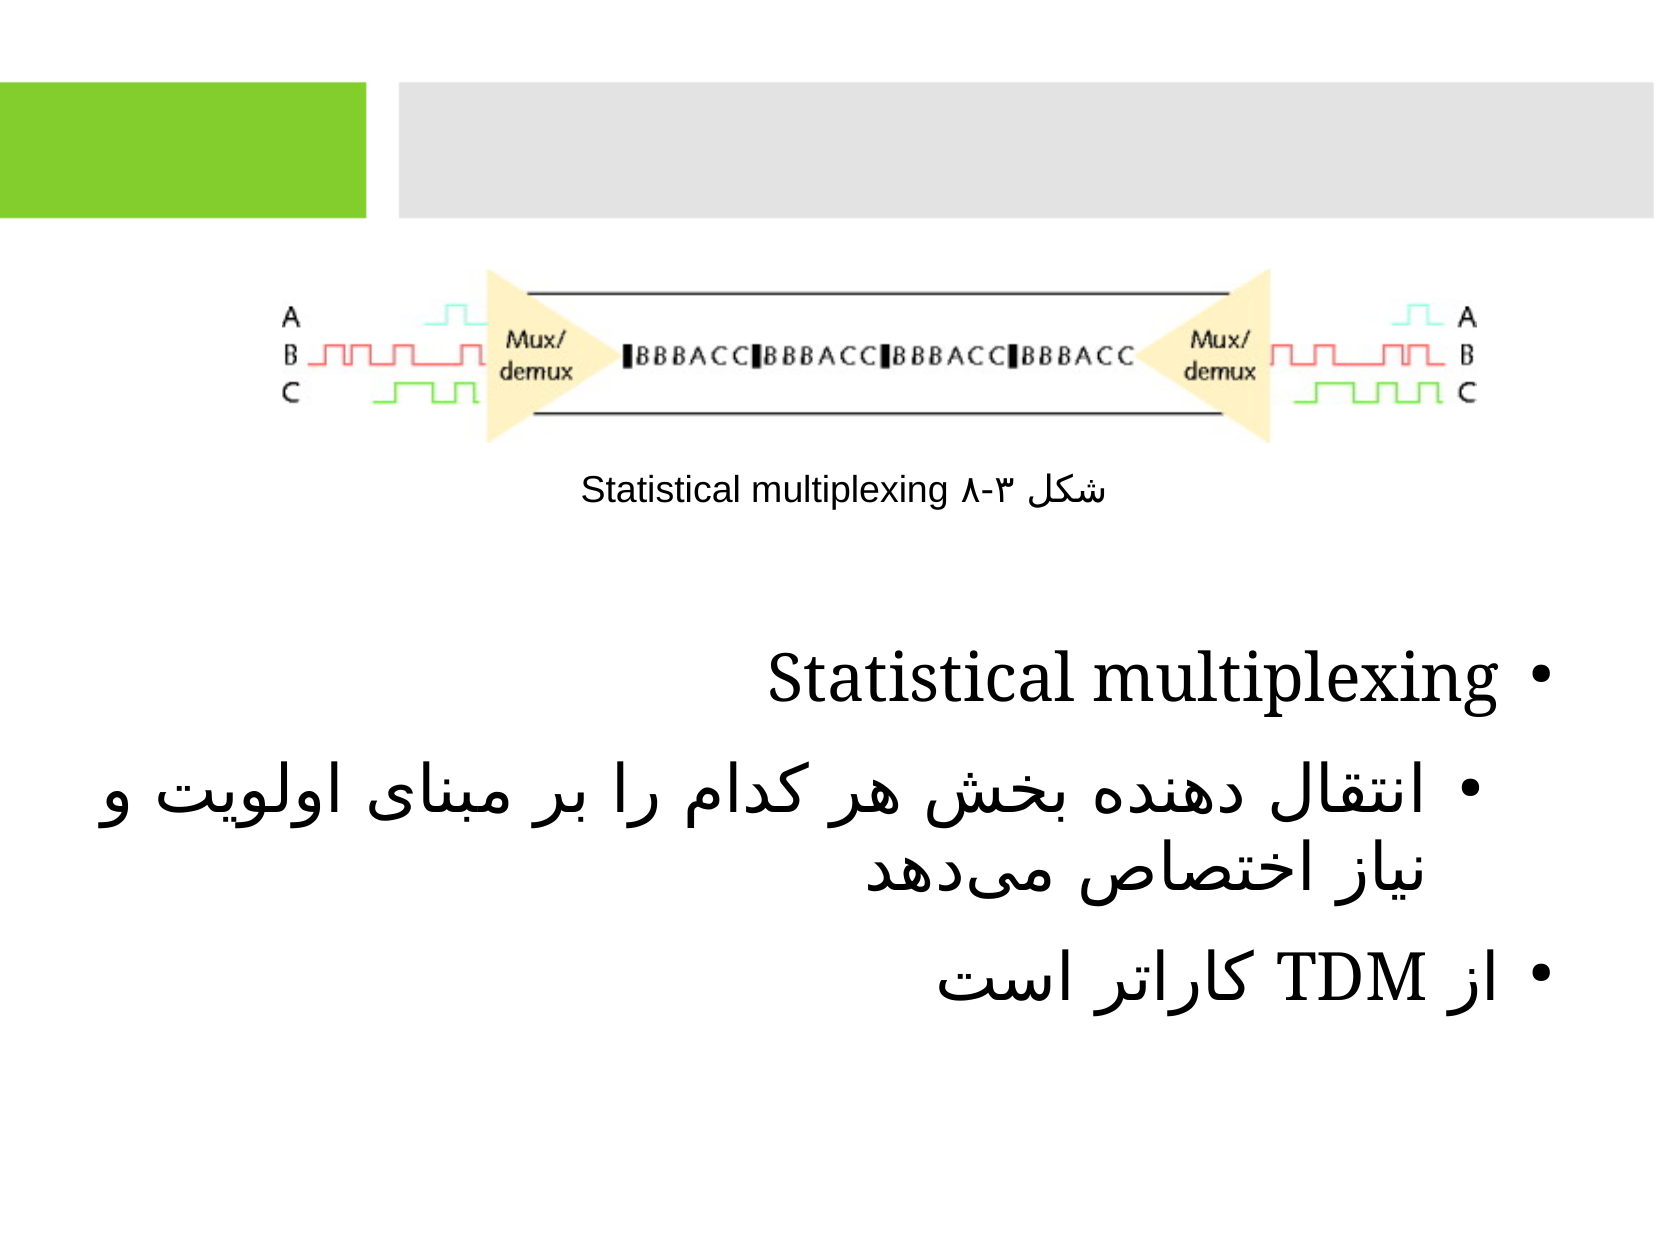

شکل ۳-۸ Statistical multiplexing
# Statistical multiplexing
انتقال دهنده بخش هر کدام را بر مبنای اولویت و نیاز اختصاص می‌دهد
از TDM کاراتر است